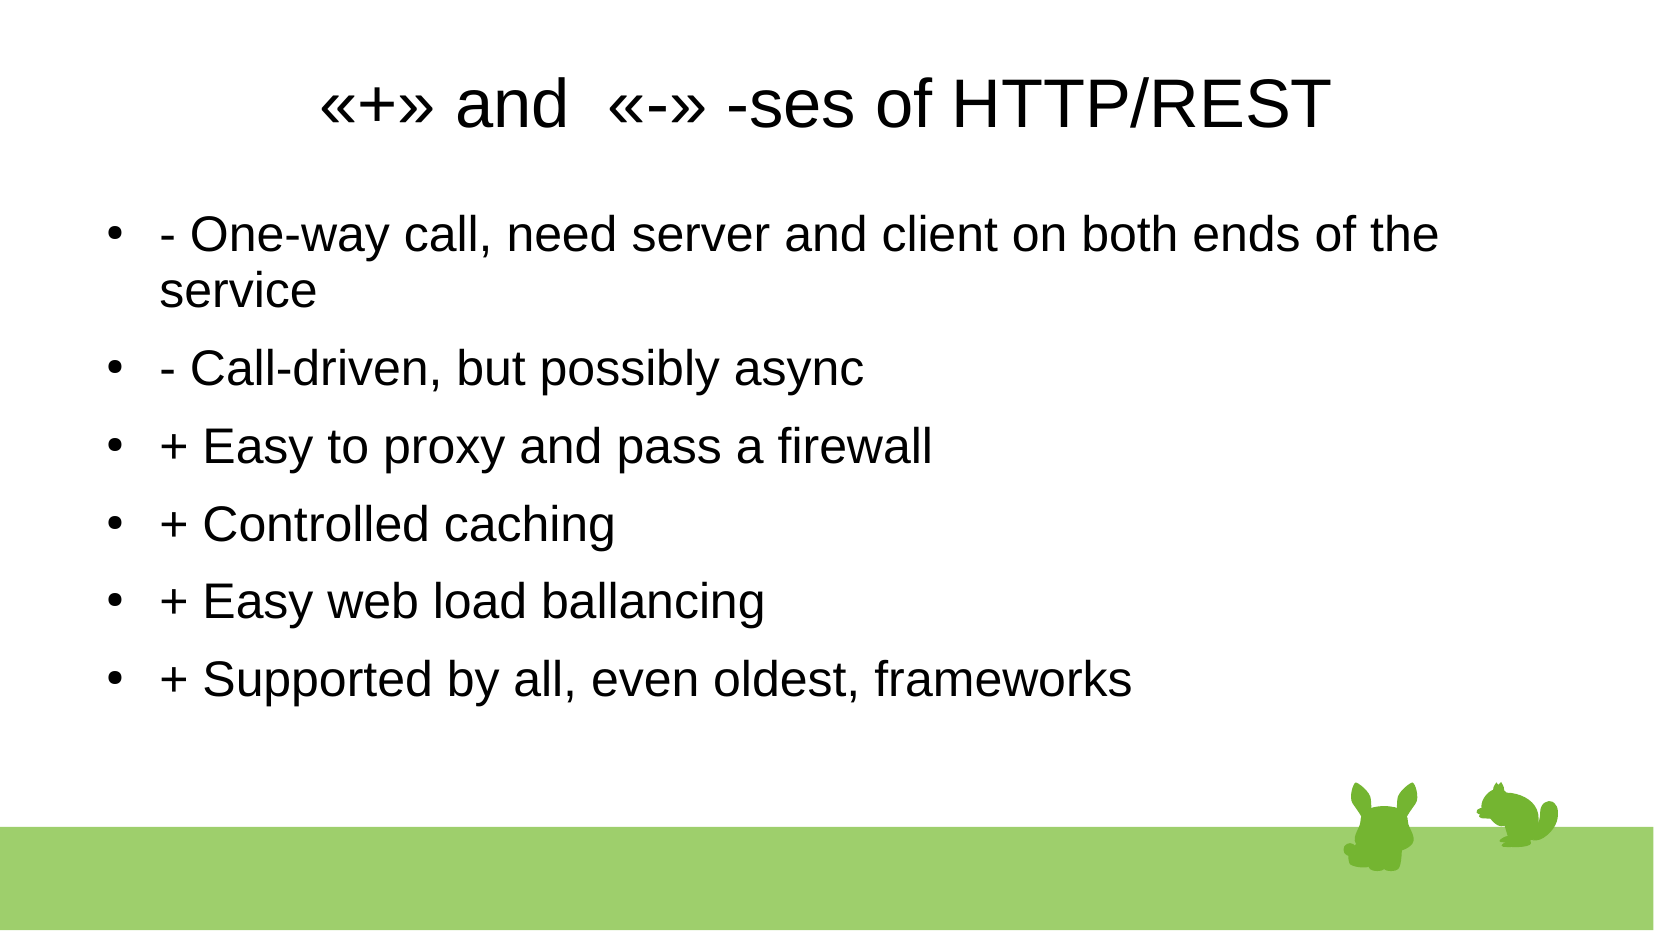

# «+» and «-» -ses of HTTP/REST
- One-way call, need server and client on both ends of the service
- Call-driven, but possibly async
+ Easy to proxy and pass a firewall
+ Controlled caching
+ Easy web load ballancing
+ Supported by all, even oldest, frameworks